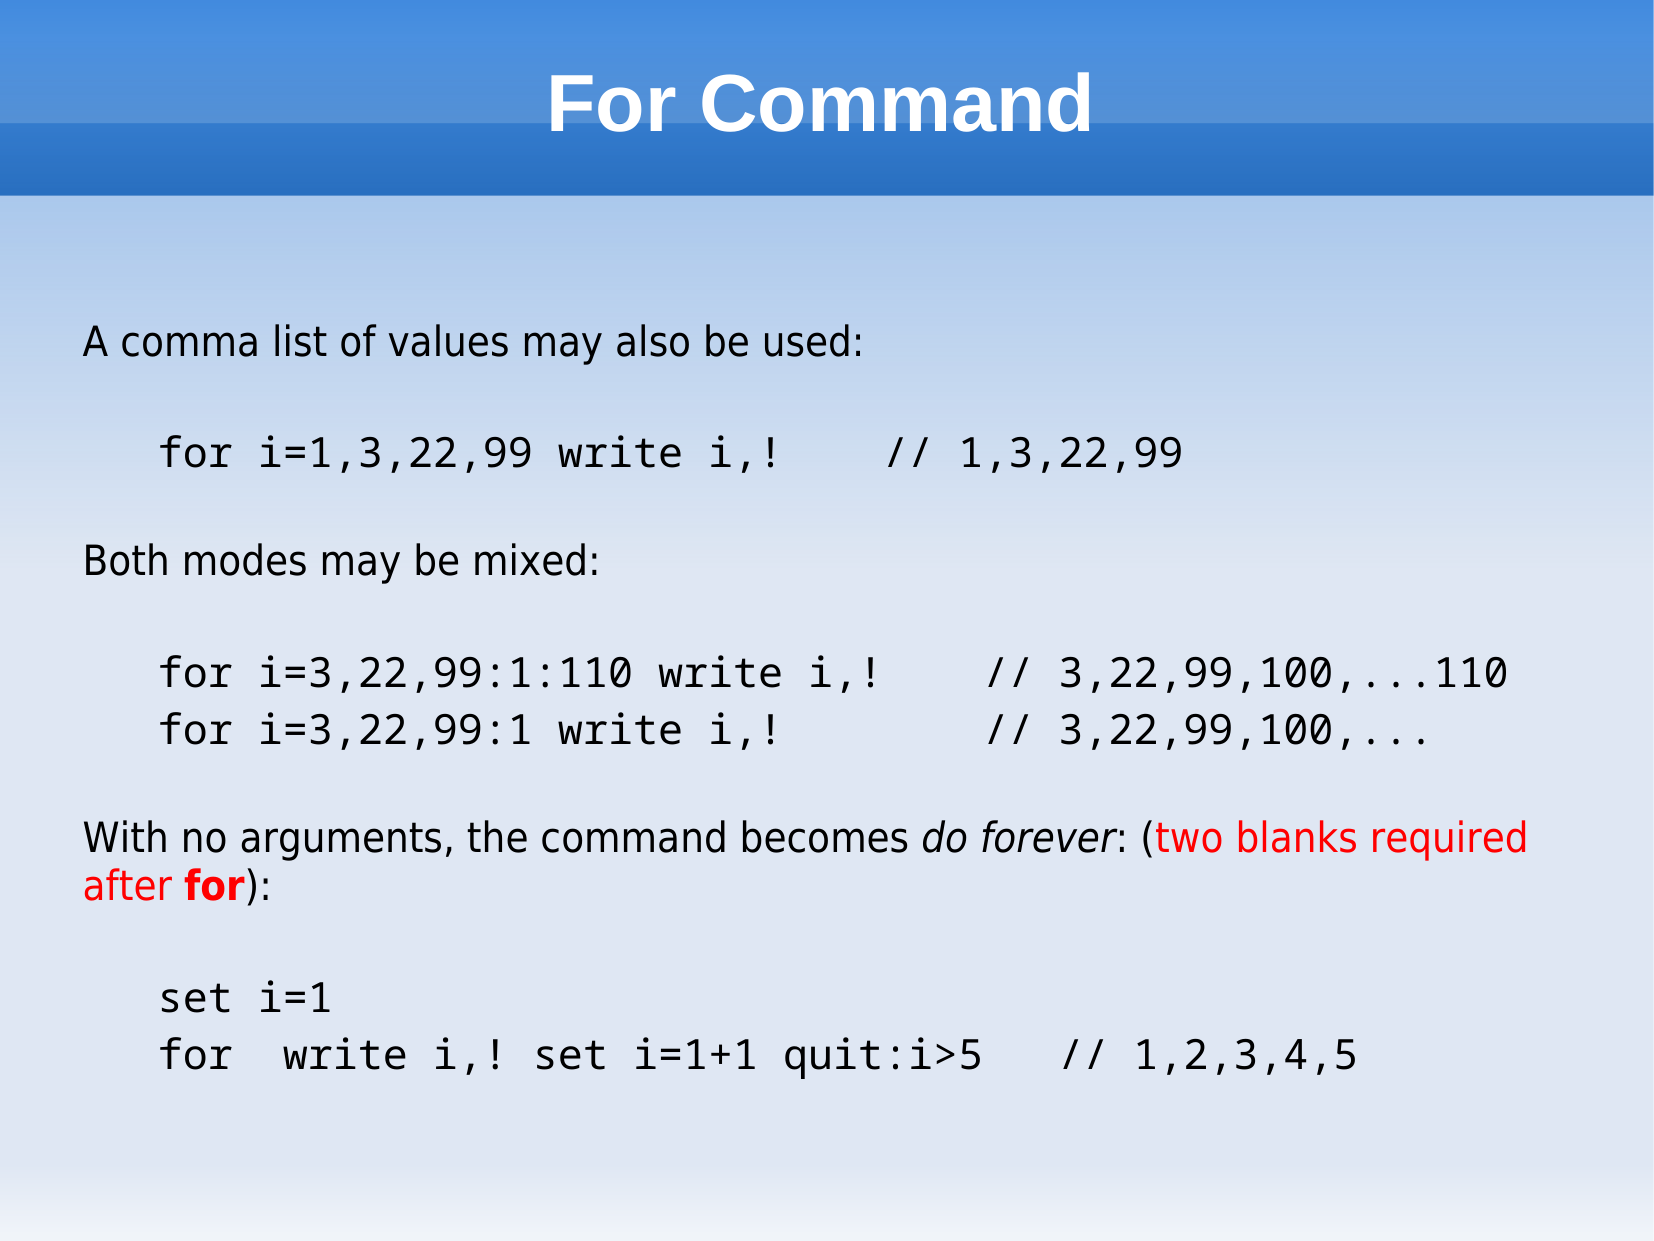

# For Command
A comma list of values may also be used:
	for i=1,3,22,99 write i,! // 1,3,22,99
Both modes may be mixed:
	for i=3,22,99:1:110 write i,! // 3,22,99,100,...110
	for i=3,22,99:1 write i,! // 3,22,99,100,...
With no arguments, the command becomes do forever: (two blanks required after for):
	set i=1
	for write i,! set i=1+1 quit:i>5 // 1,2,3,4,5